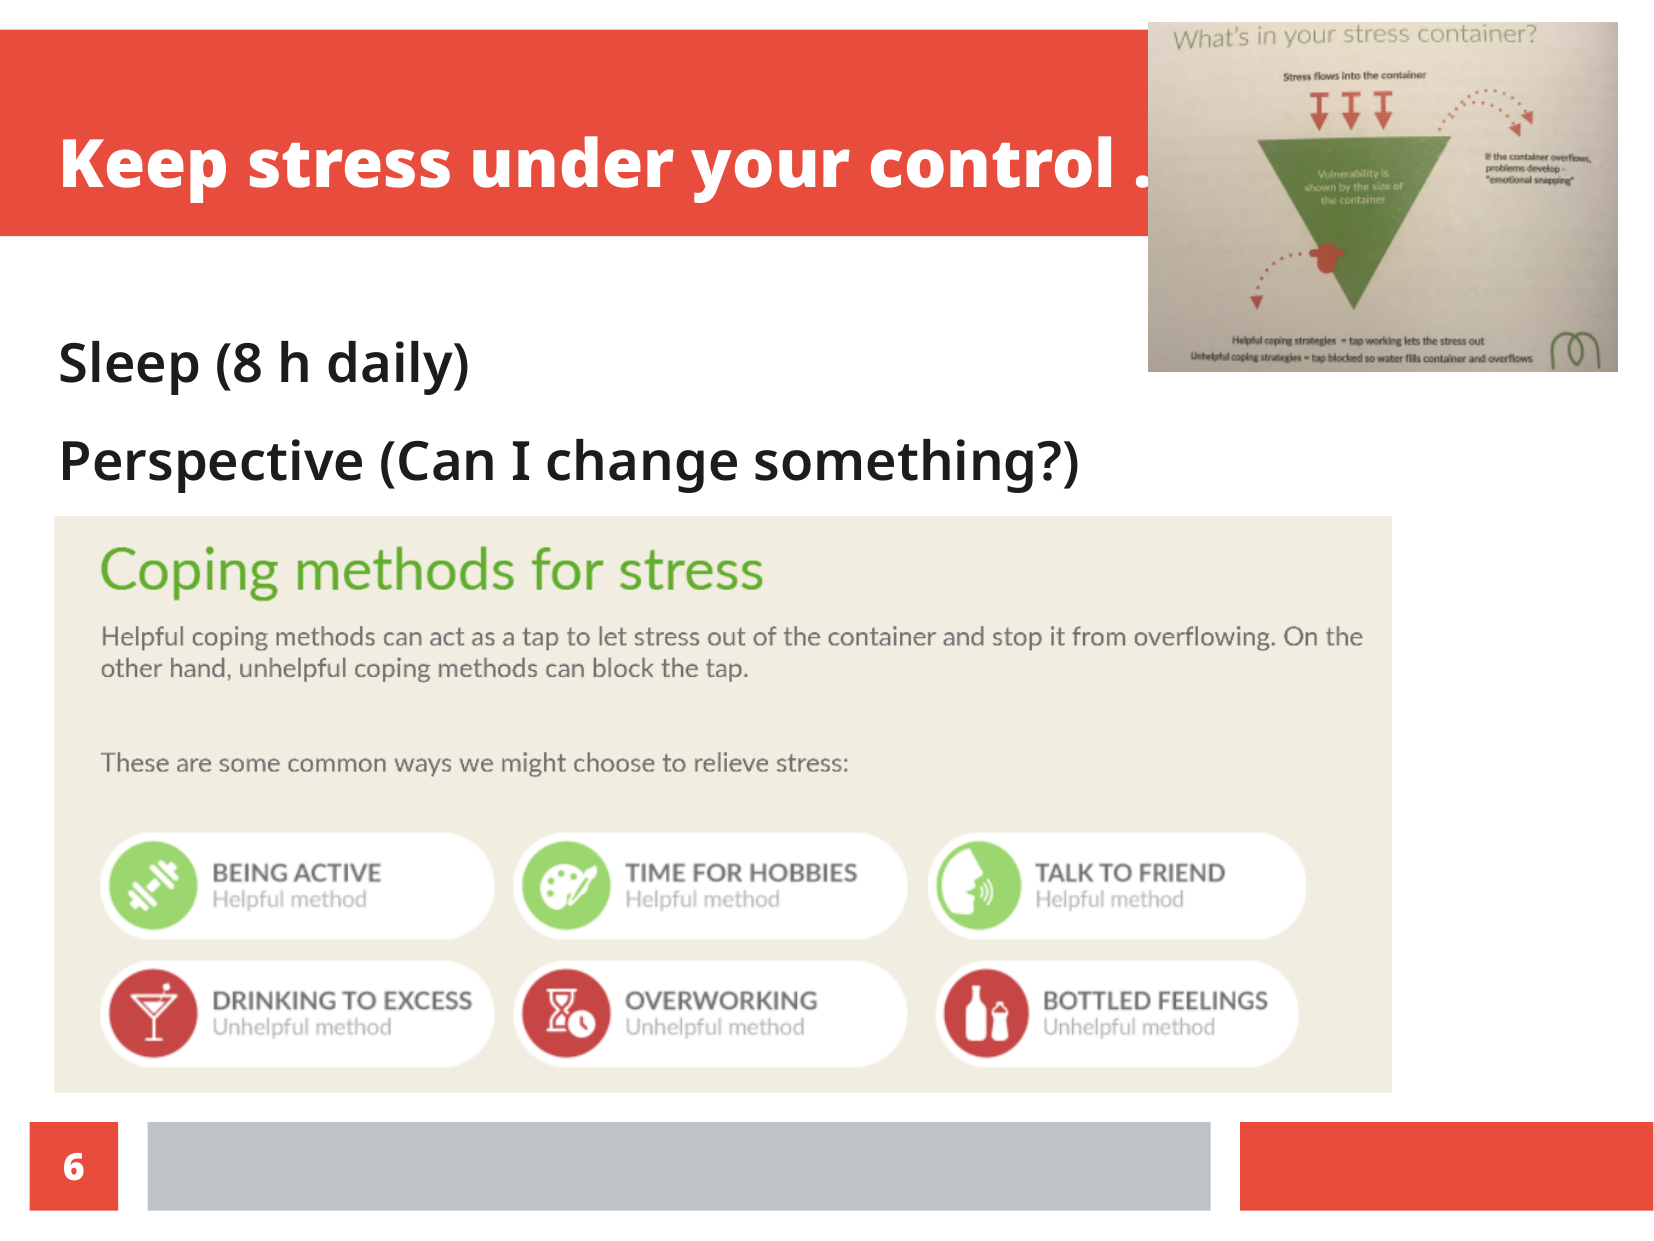

# Keep stress under your control ...
Sleep (8 h daily)
Perspective (Can I change something?)
6